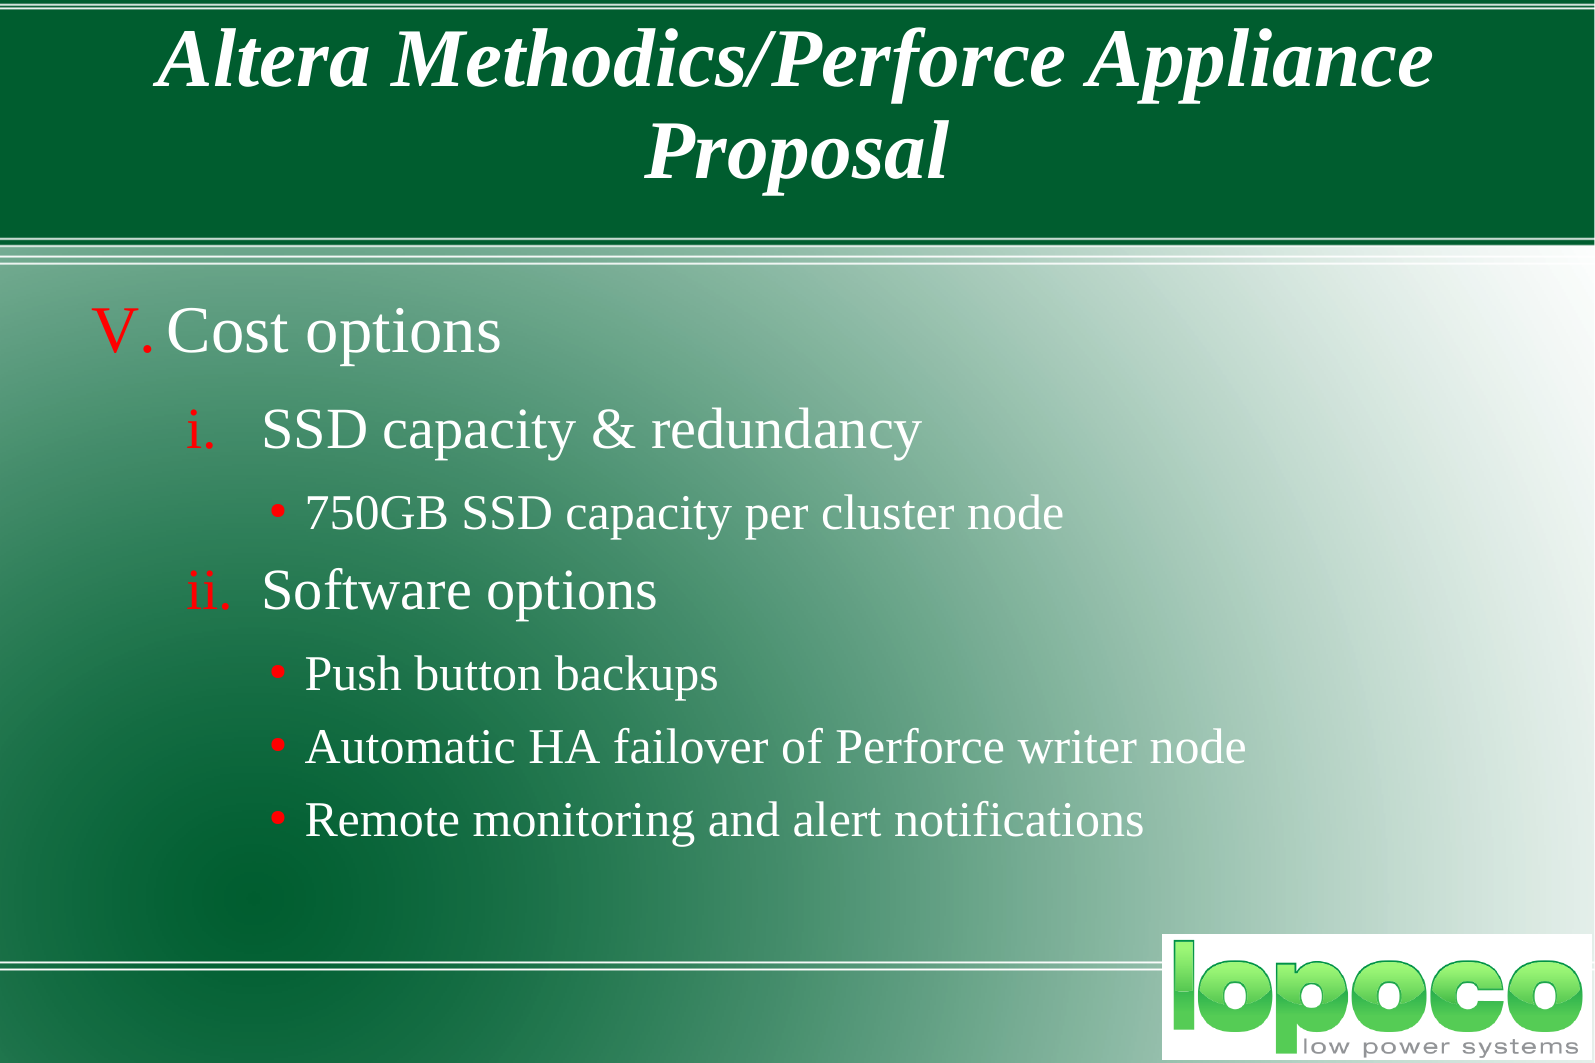

# Altera Methodics/Perforce Appliance Proposal
Cost options
SSD capacity & redundancy
750GB SSD capacity per cluster node
Software options
Push button backups
Automatic HA failover of Perforce writer node
Remote monitoring and alert notifications